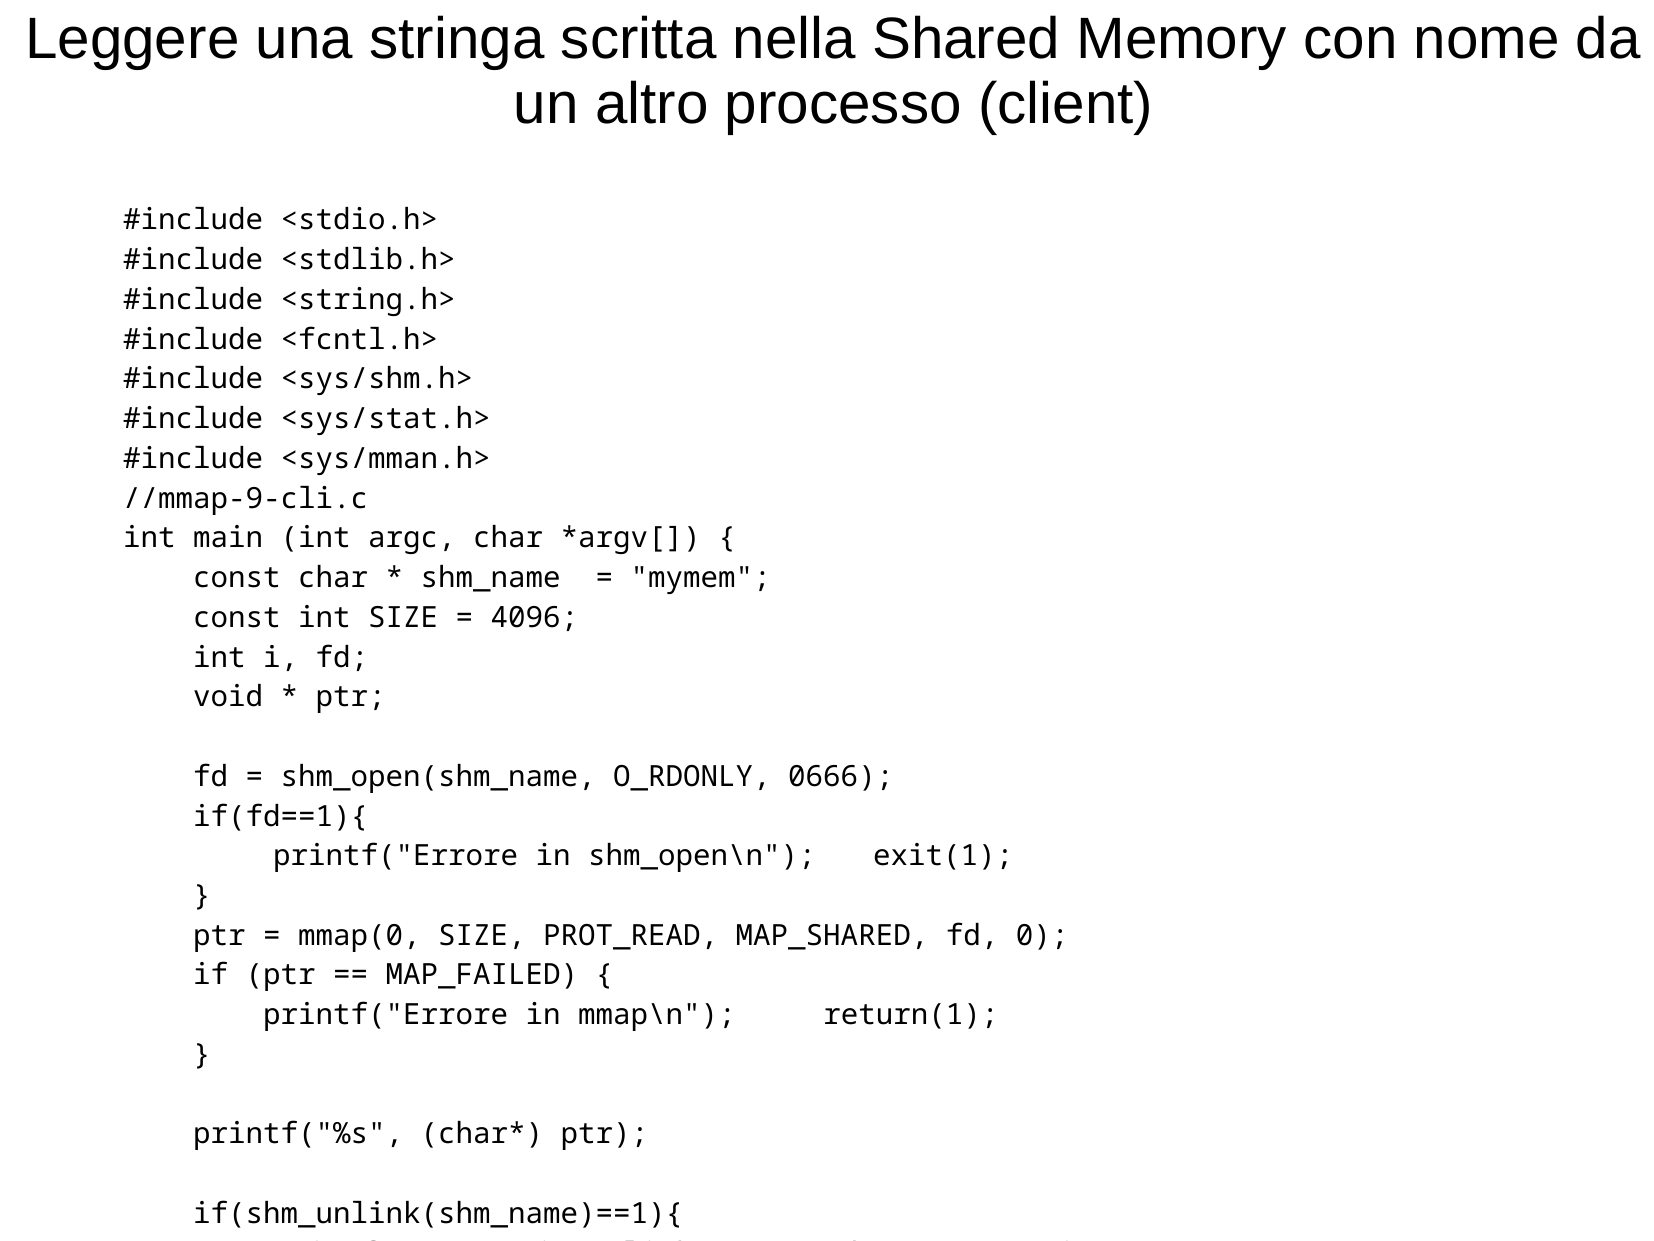

Leggere una stringa scritta nella Shared Memory con nome da un altro processo (client)
#include <stdio.h>
#include <stdlib.h>
#include <string.h>
#include <fcntl.h>
#include <sys/shm.h>
#include <sys/stat.h>
#include <sys/mman.h>
//mmap-9-cli.c
int main (int argc, char *argv[]) {
 const char * shm_name = "mymem";
 const int SIZE = 4096;
 int i, fd;
 void * ptr;
 fd = shm_open(shm_name, O_RDONLY, 0666);
 if(fd==1){
		printf("Errore in shm_open\n");	exit(1);
 }
 ptr = mmap(0, SIZE, PROT_READ, MAP_SHARED, fd, 0);
 if (ptr == MAP_FAILED) {
 printf("Errore in mmap\n"); return(1);
 }
 printf("%s", (char*) ptr);
 if(shm_unlink(shm_name)==1){
		printf("Errore in unlink %s\n", shm_name);	exit(1);
 }
 return 0;
}